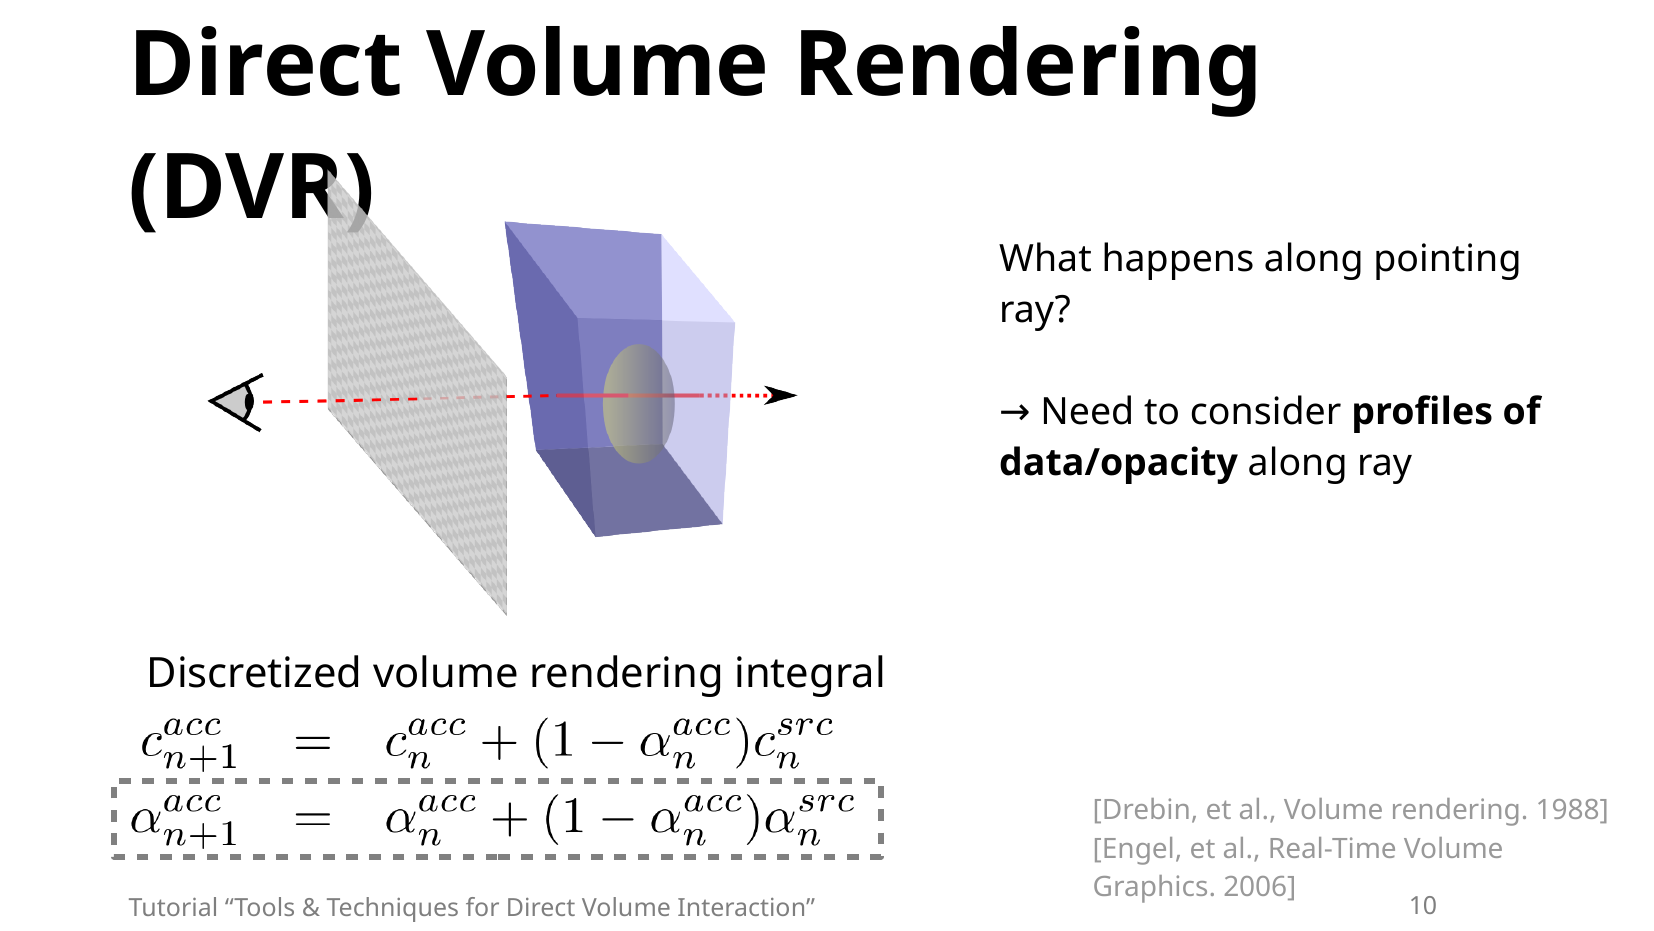

# Direct Volume Rendering (DVR)
What happens along pointing ray?
→ Need to consider profiles of data/opacity along ray
Discretized volume rendering integral
[Drebin, et al., Volume rendering. 1988]
[Engel, et al., Real-Time Volume Graphics. 2006]
10
Alexander Wiebel - Vortrag Fachhochschule Flensburg
2011-06-27